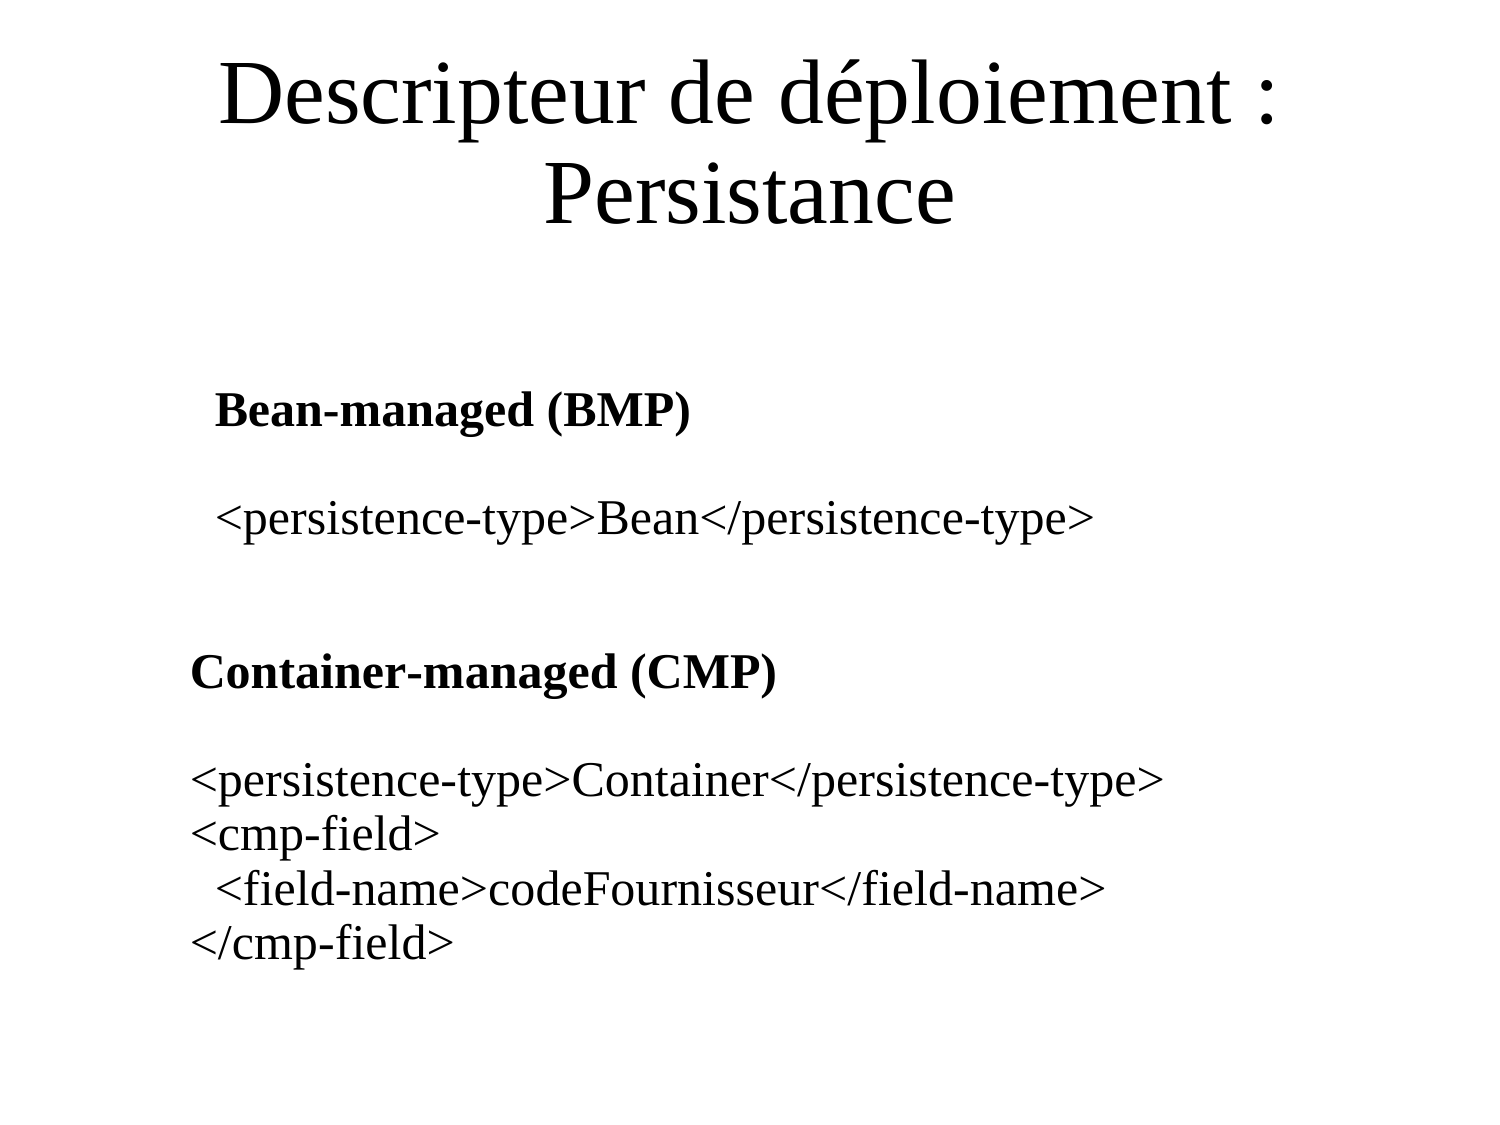

# Descripteur de déploiement : Persistance
Bean-managed (BMP)
<persistence-type>Bean</persistence-type>
Container-managed (CMP)
<persistence-type>Container</persistence-type>
<cmp-field>
 <field-name>codeFournisseur</field-name>
</cmp-field>